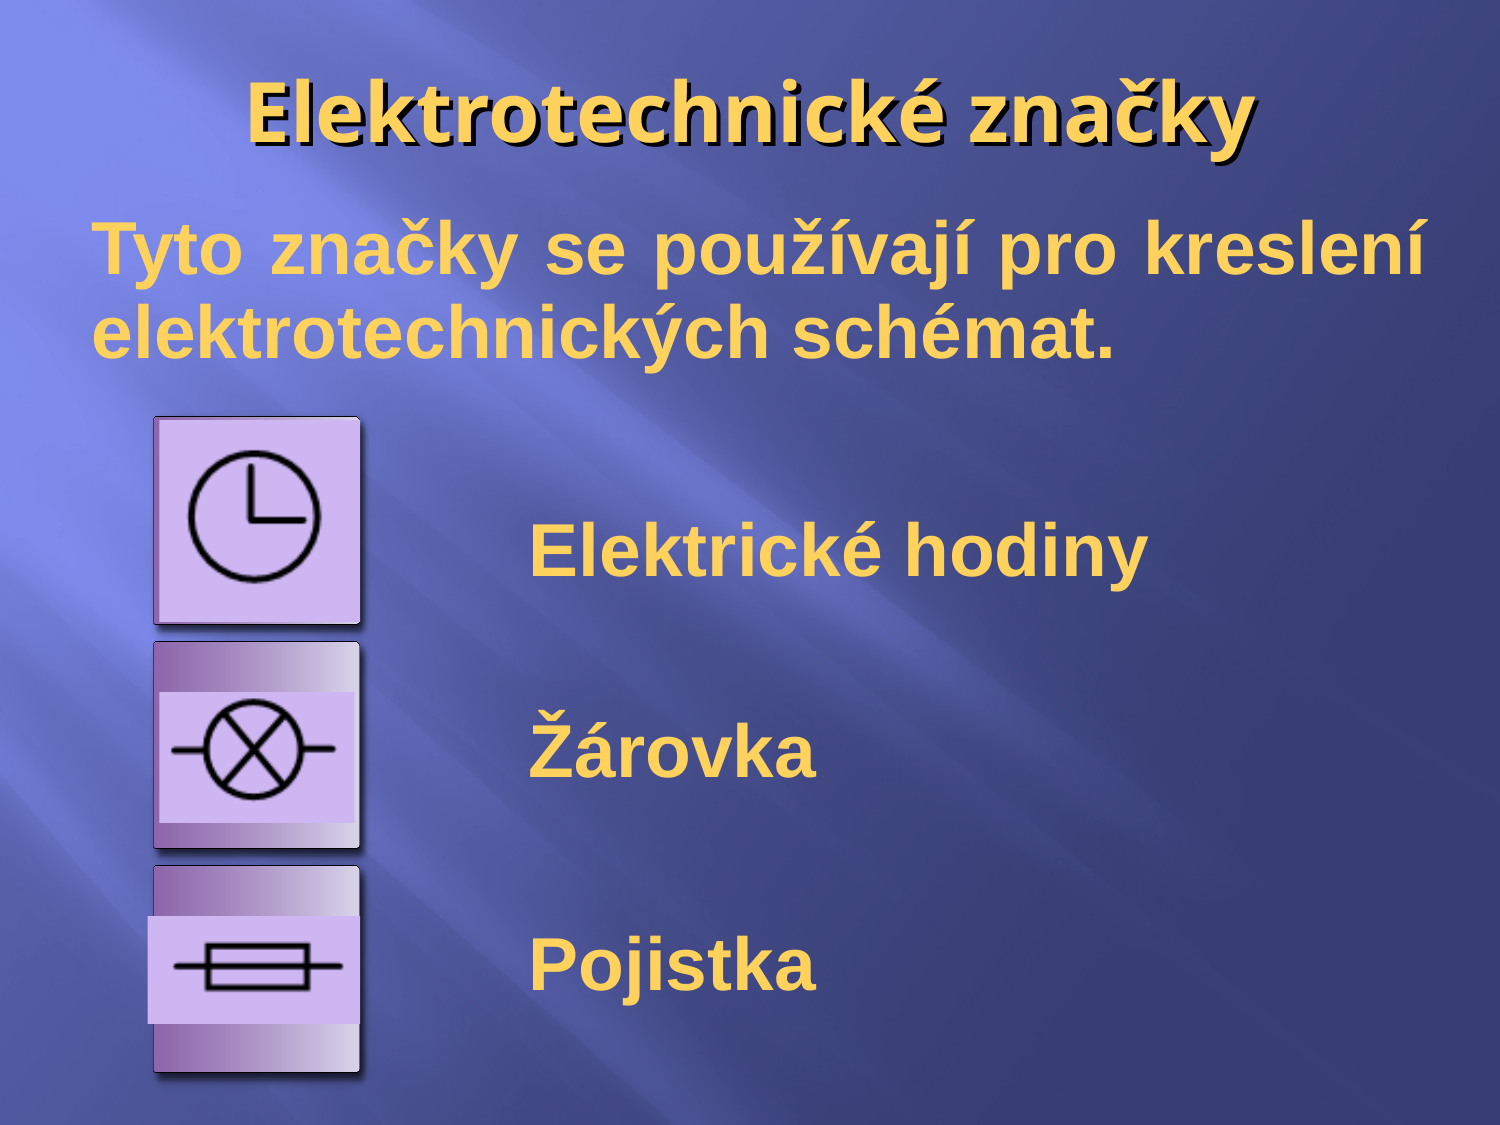

# Elektrotechnické značky
Tyto značky se používají pro kreslení elektrotechnických schémat.
Elektrické hodiny
Žárovka
Pojistka